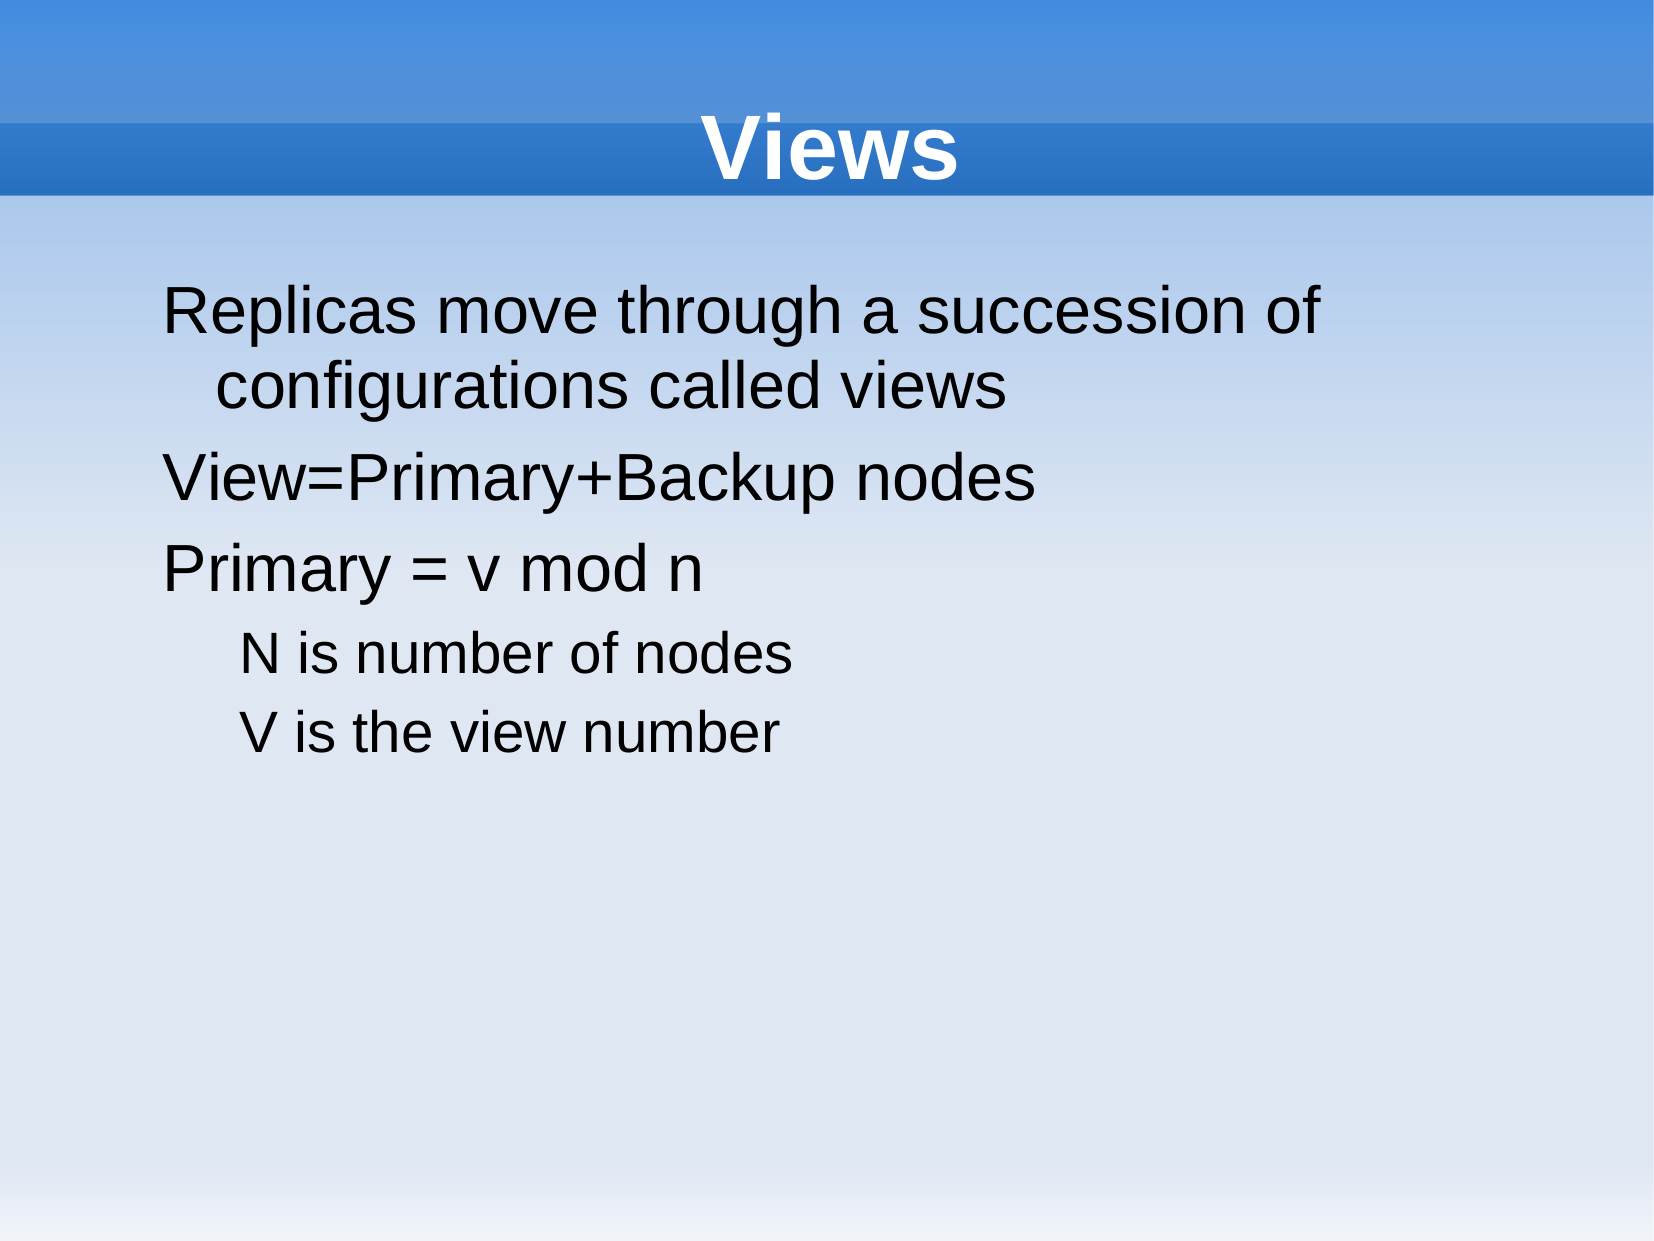

# Views
Replicas move through a succession of configurations called views
View=Primary+Backup nodes
Primary = v mod n
N is number of nodes
V is the view number